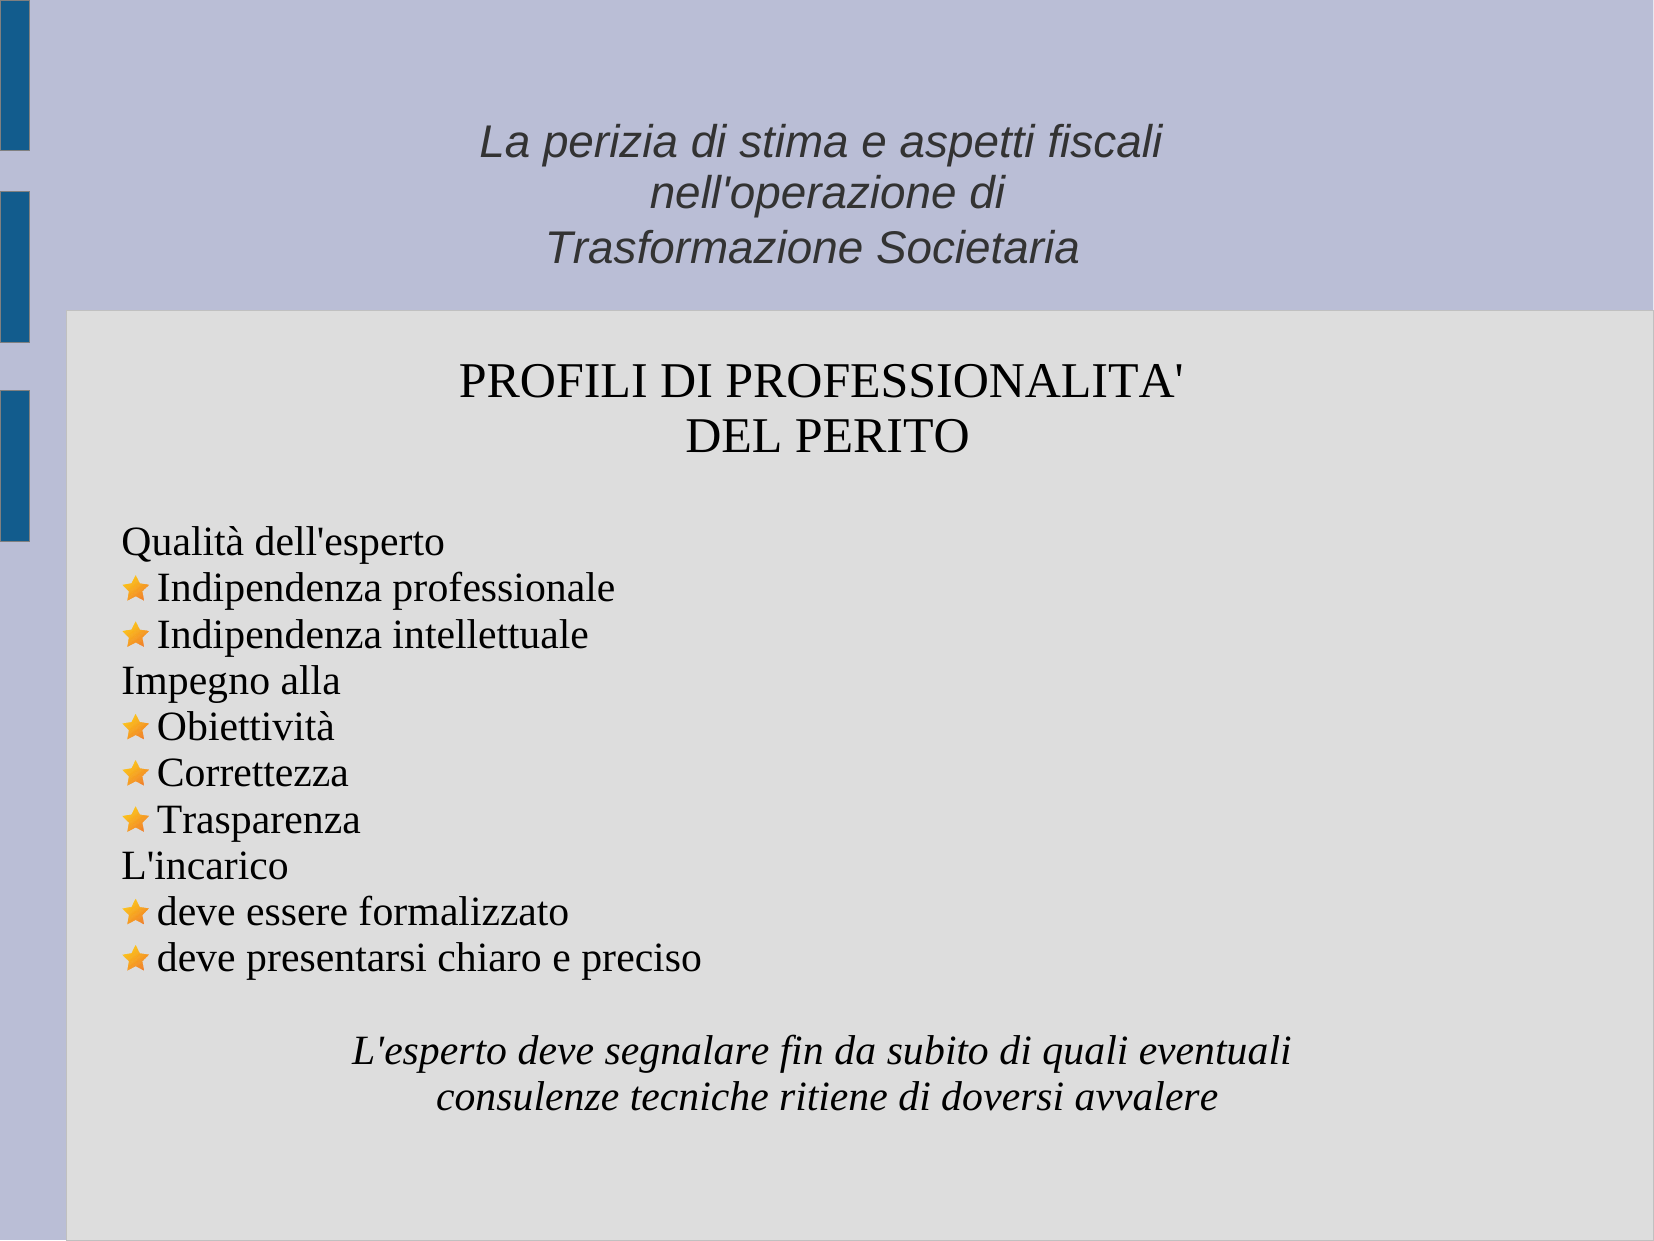

# La perizia di stima e aspetti fiscali nell'operazione di Trasformazione Societaria
PROFILI DI PROFESSIONALITA'
DEL PERITO
Qualità dell'esperto
Indipendenza professionale
Indipendenza intellettuale
Impegno alla
Obiettività
Correttezza
Trasparenza
L'incarico
deve essere formalizzato
deve presentarsi chiaro e preciso
L'esperto deve segnalare fin da subito di quali eventuali
consulenze tecniche ritiene di doversi avvalere